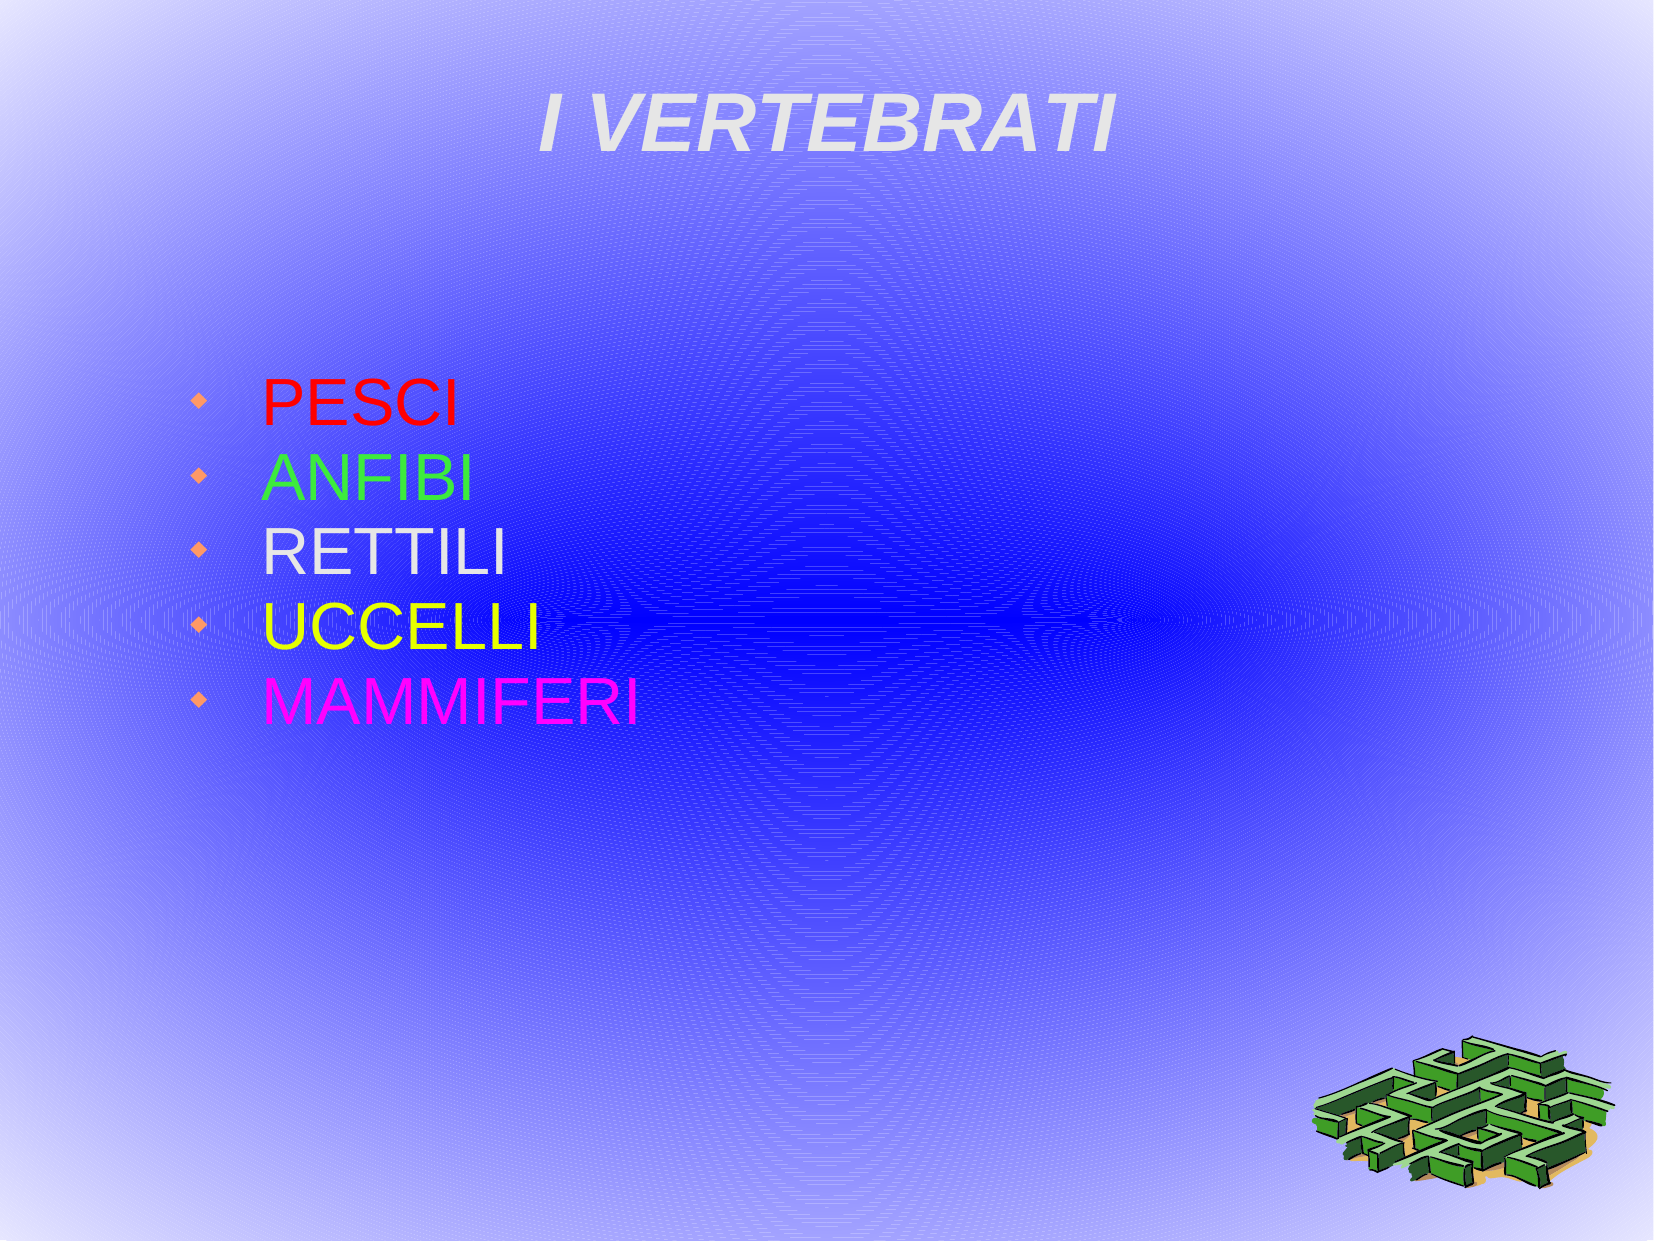

# I VERTEBRATI
PESCI
ANFIBI
RETTILI
UCCELLI
MAMMIFERI